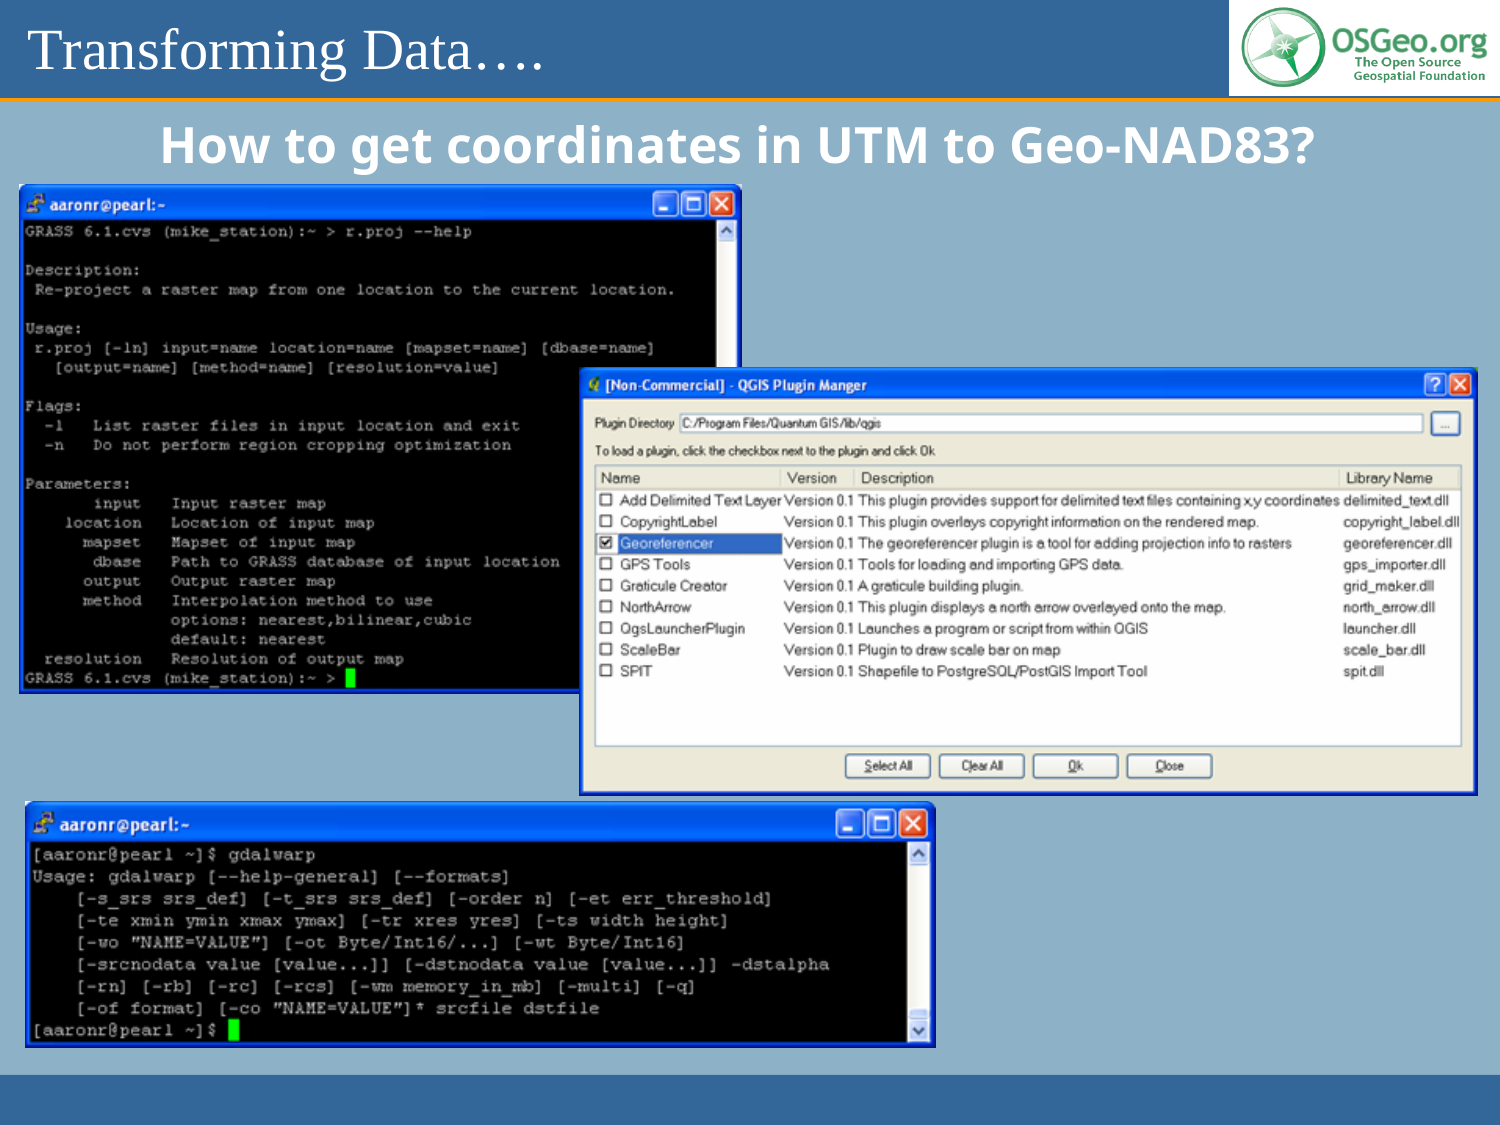

# Transforming Data….
How to get coordinates in UTM to Geo-NAD83?